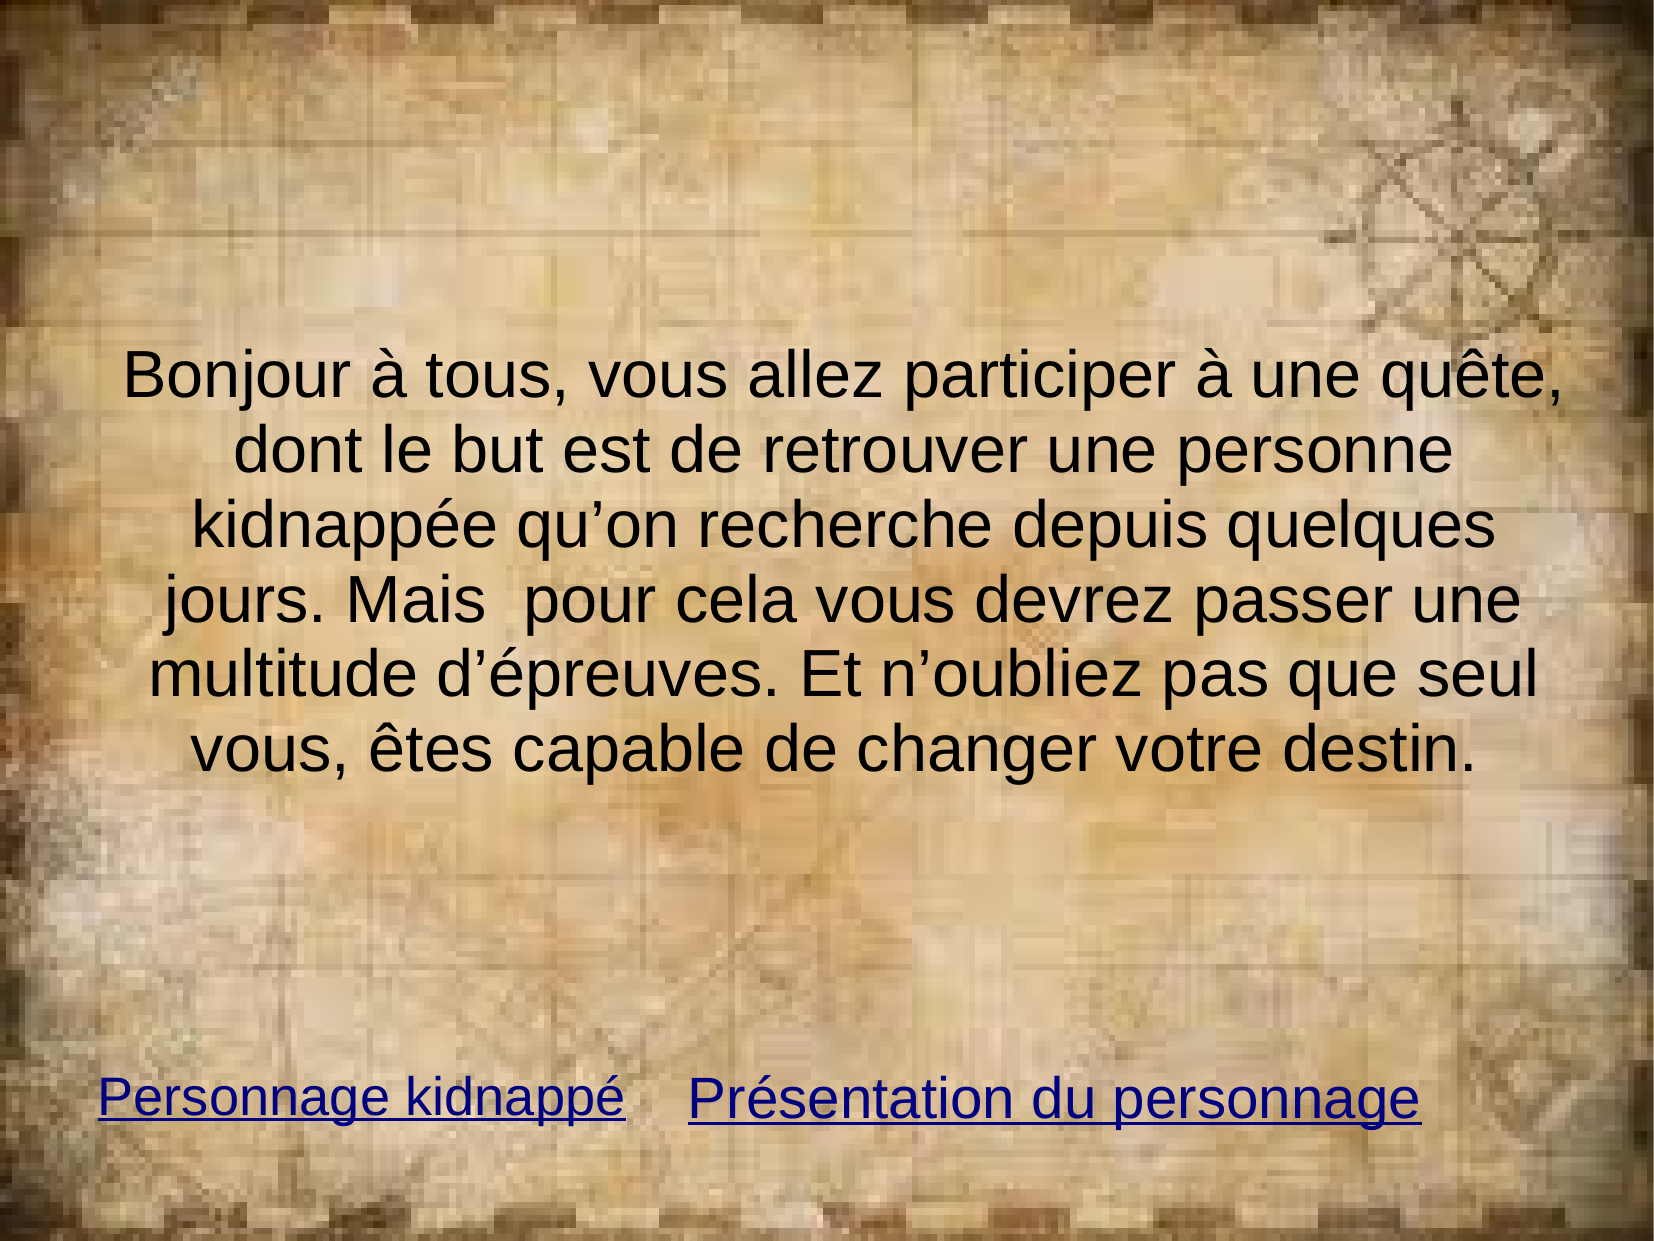

#
Bonjour à tous, vous allez participer à une quête, dont le but est de retrouver une personne kidnappée qu’on recherche depuis quelques jours. Mais pour cela vous devrez passer une multitude d’épreuves. Et n’oubliez pas que seul vous, êtes capable de changer votre destin.
Personnage kidnappé
Présentation du personnage